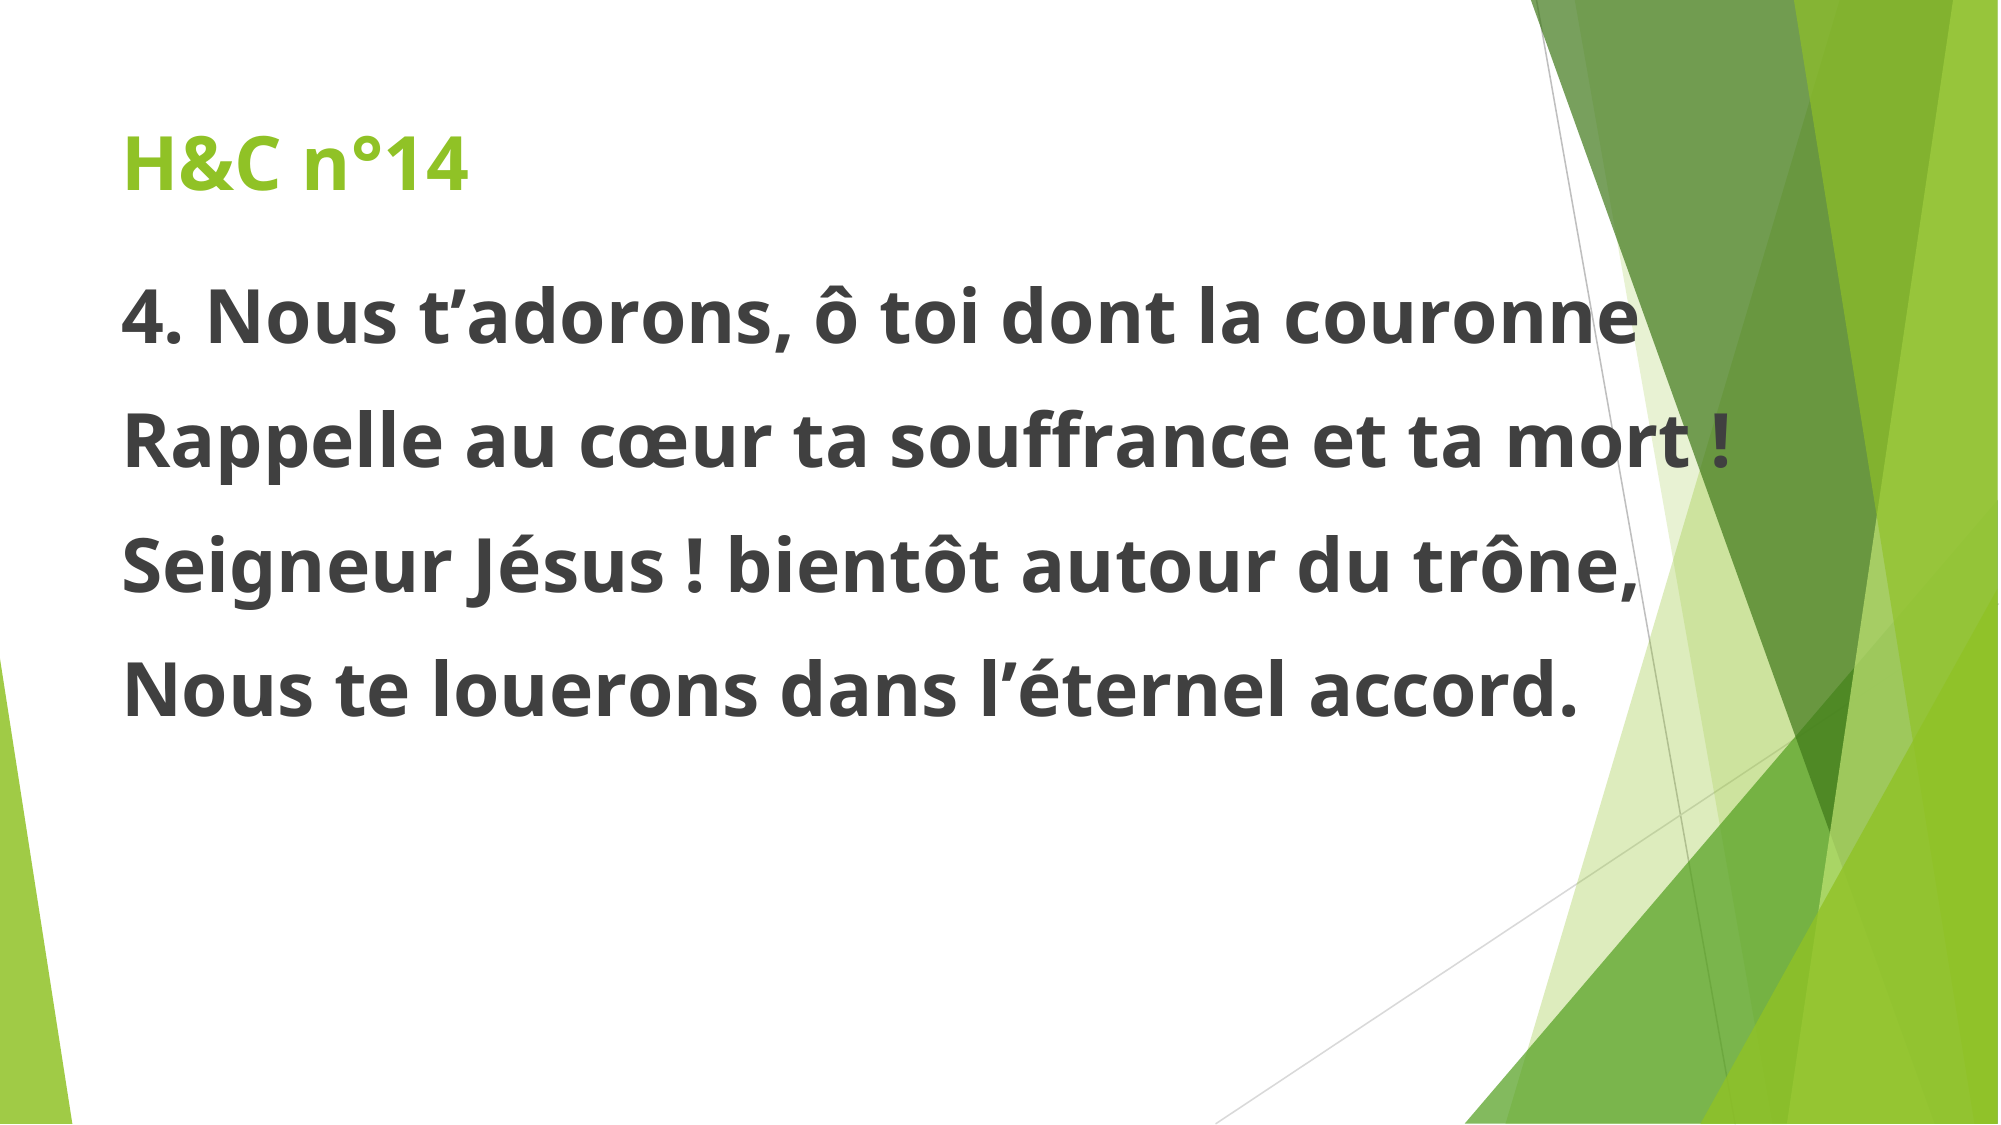

H&C n°14
4. Nous t’adorons, ô toi dont la couronne
Rappelle au cœur ta souffrance et ta mort !
Seigneur Jésus ! bientôt autour du trône,
Nous te louerons dans l’éternel accord.